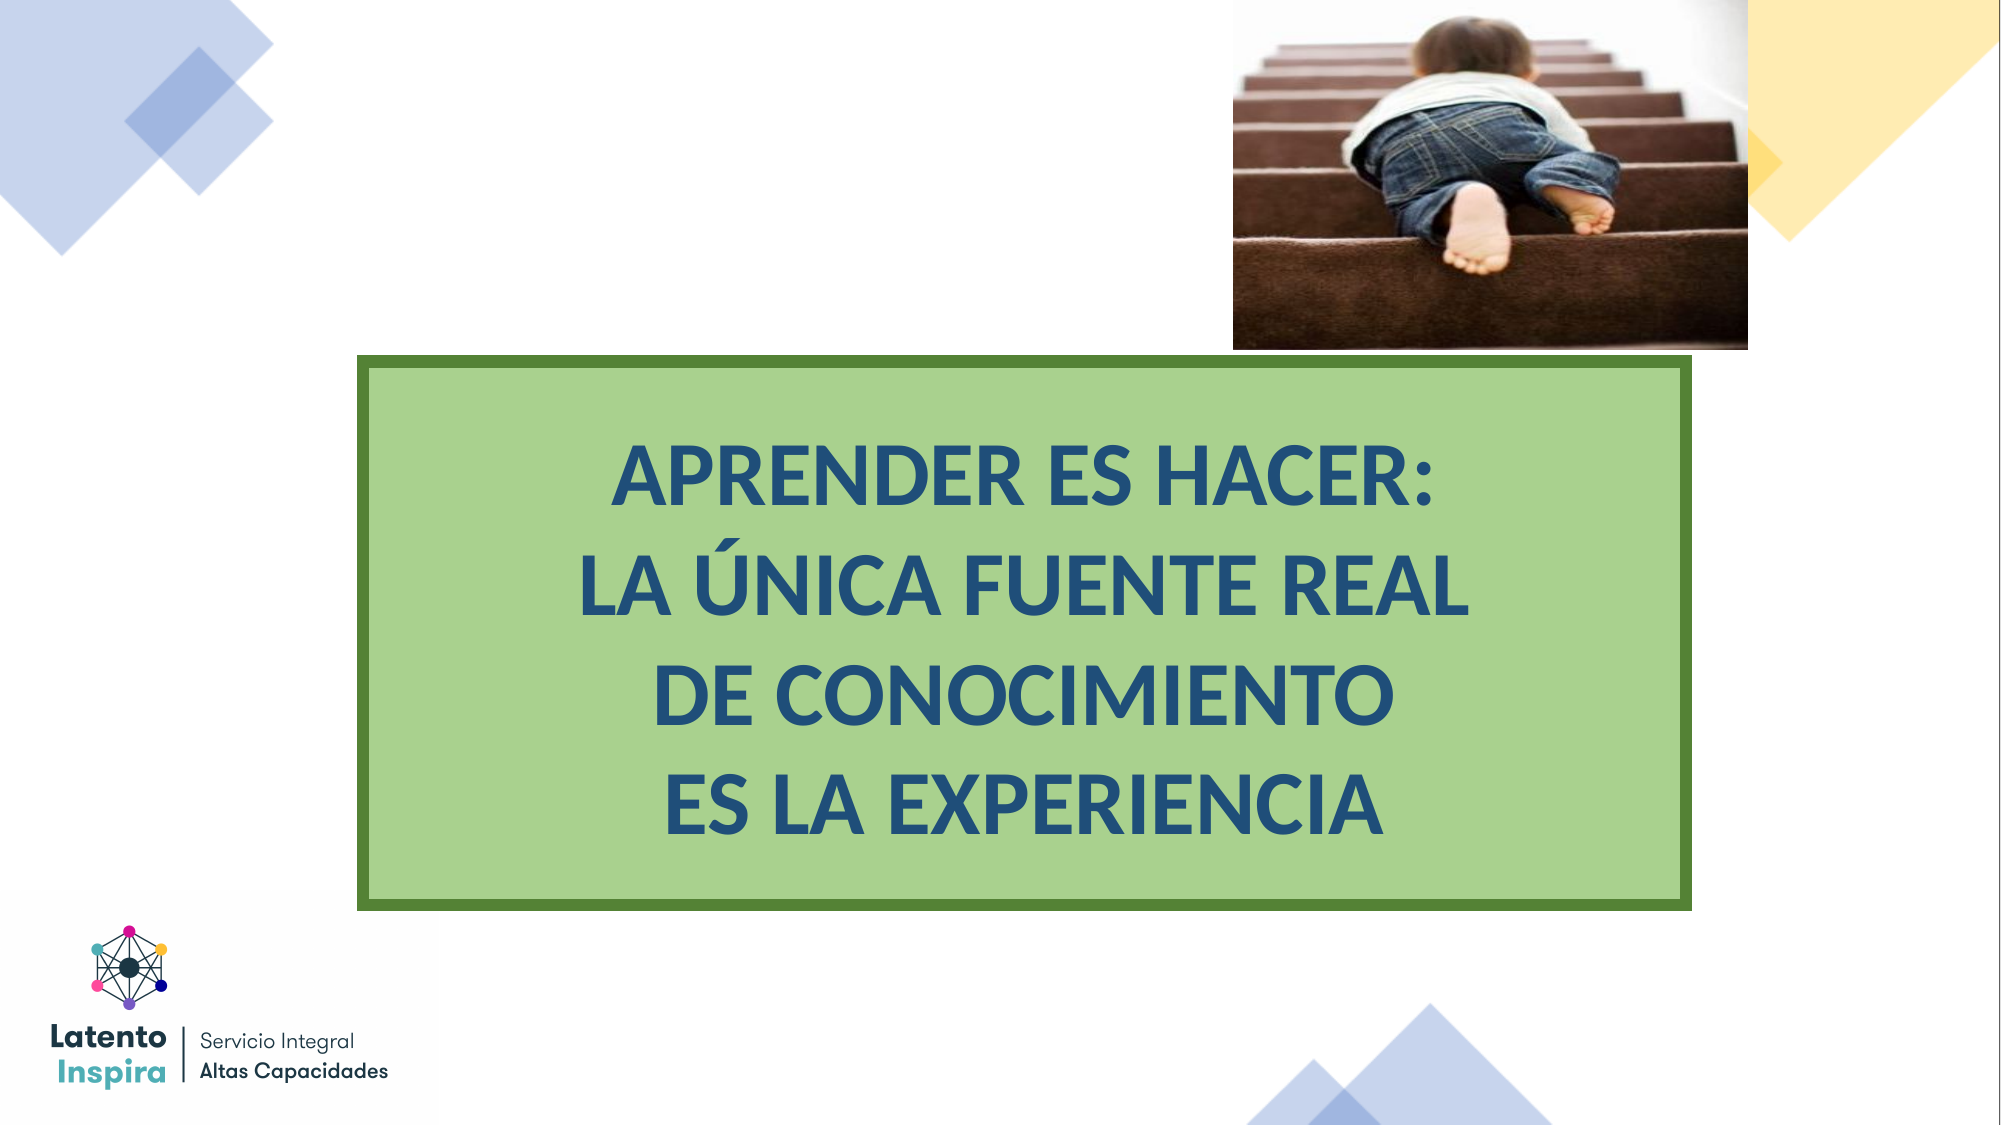

APRENDER ES HACER:
LA ÚNICA FUENTE REAL
DE CONOCIMIENTO
ES LA EXPERIENCIA